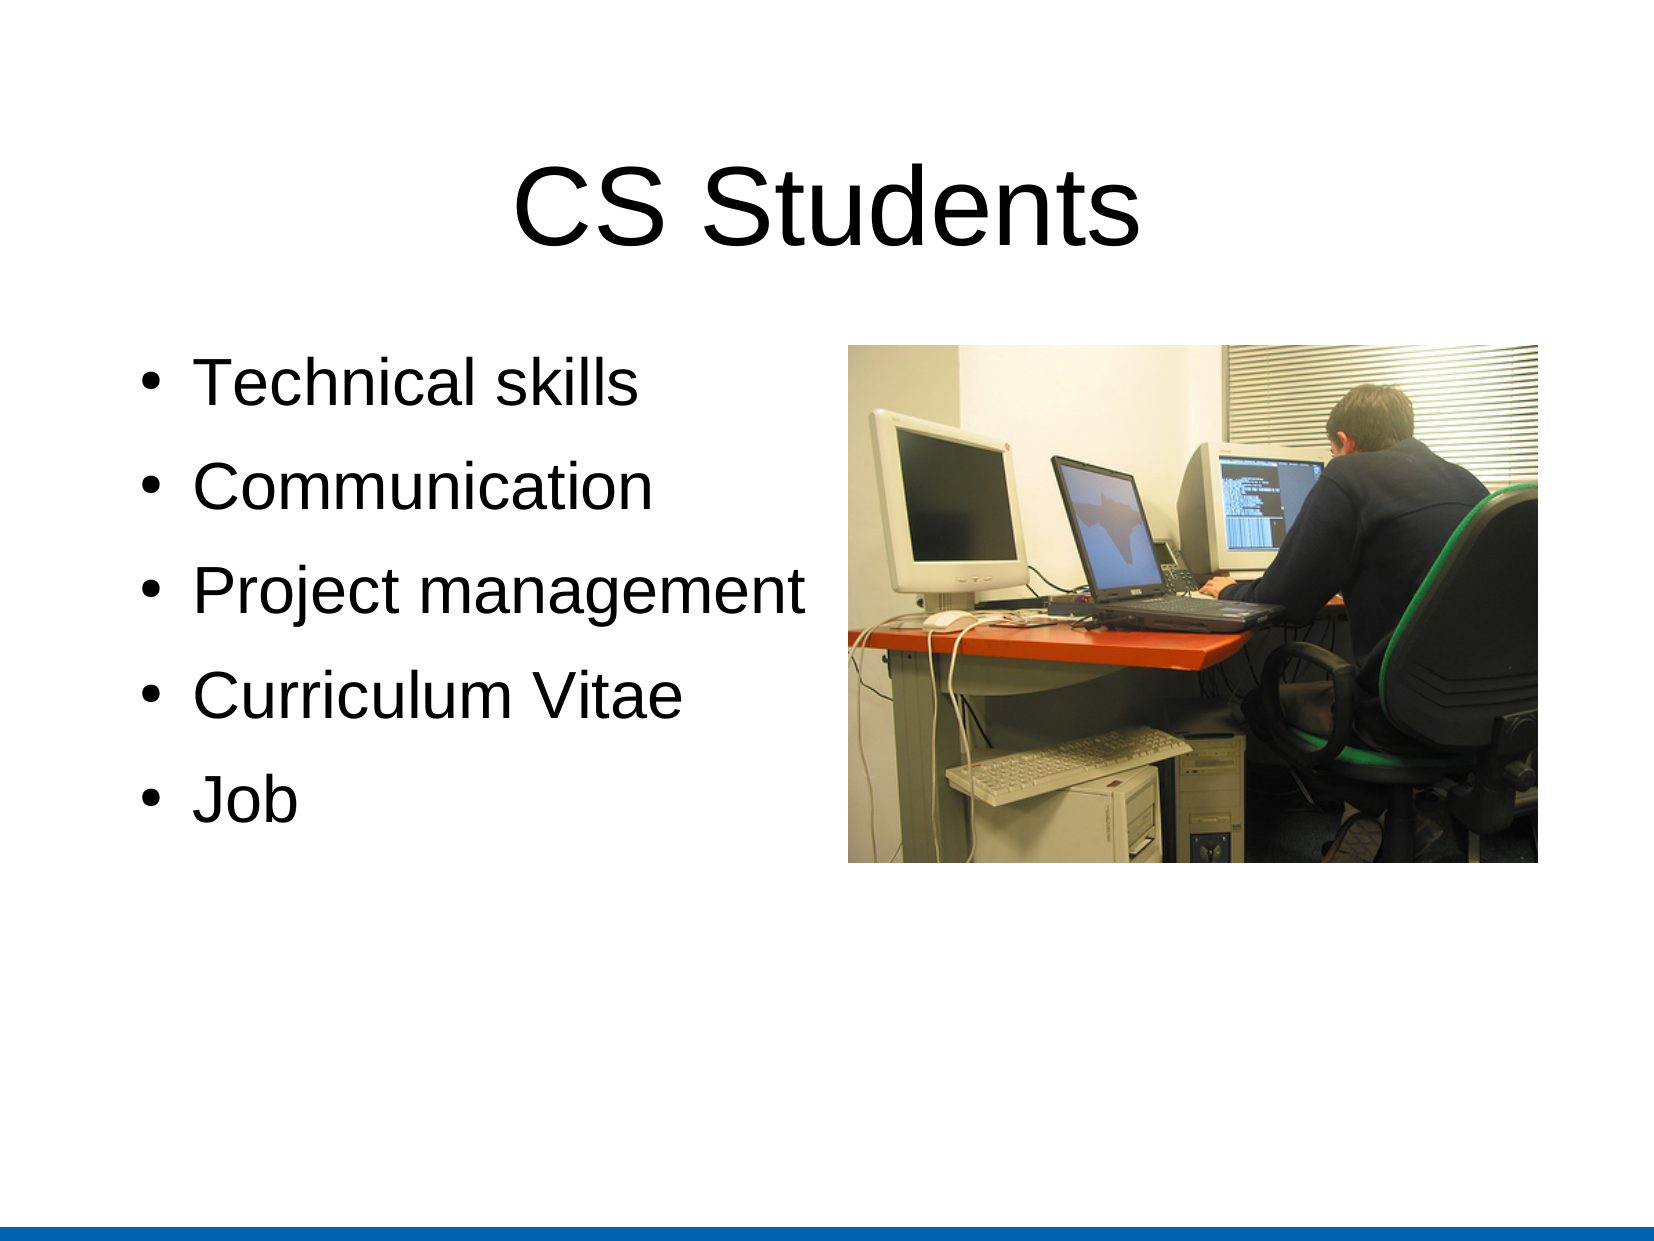

# CS Students
Technical skills
Communication
Project management
Curriculum Vitae
Job